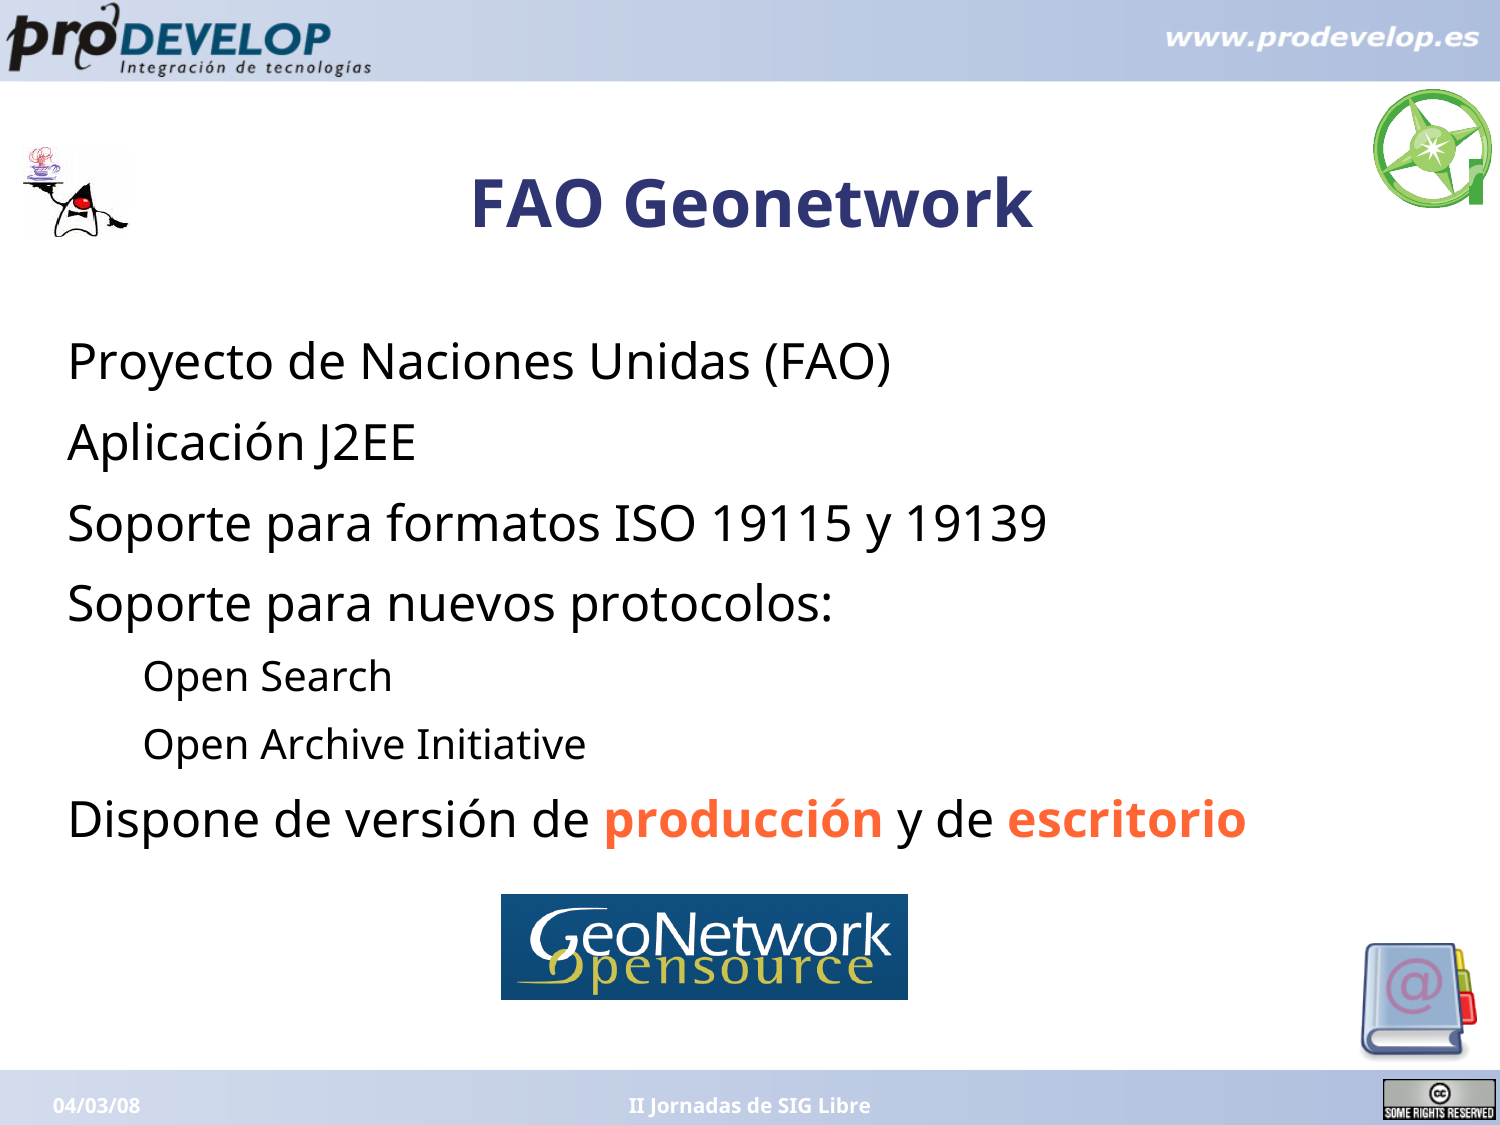

# FAO Geonetwork
Proyecto de Naciones Unidas (FAO)
Aplicación J2EE
Soporte para formatos ISO 19115 y 19139
Soporte para nuevos protocolos:
Open Search
Open Archive Initiative
Dispone de versión de producción y de escritorio
25/10/2006
22
Plan Difusión Interna gvSIG v. 2.0